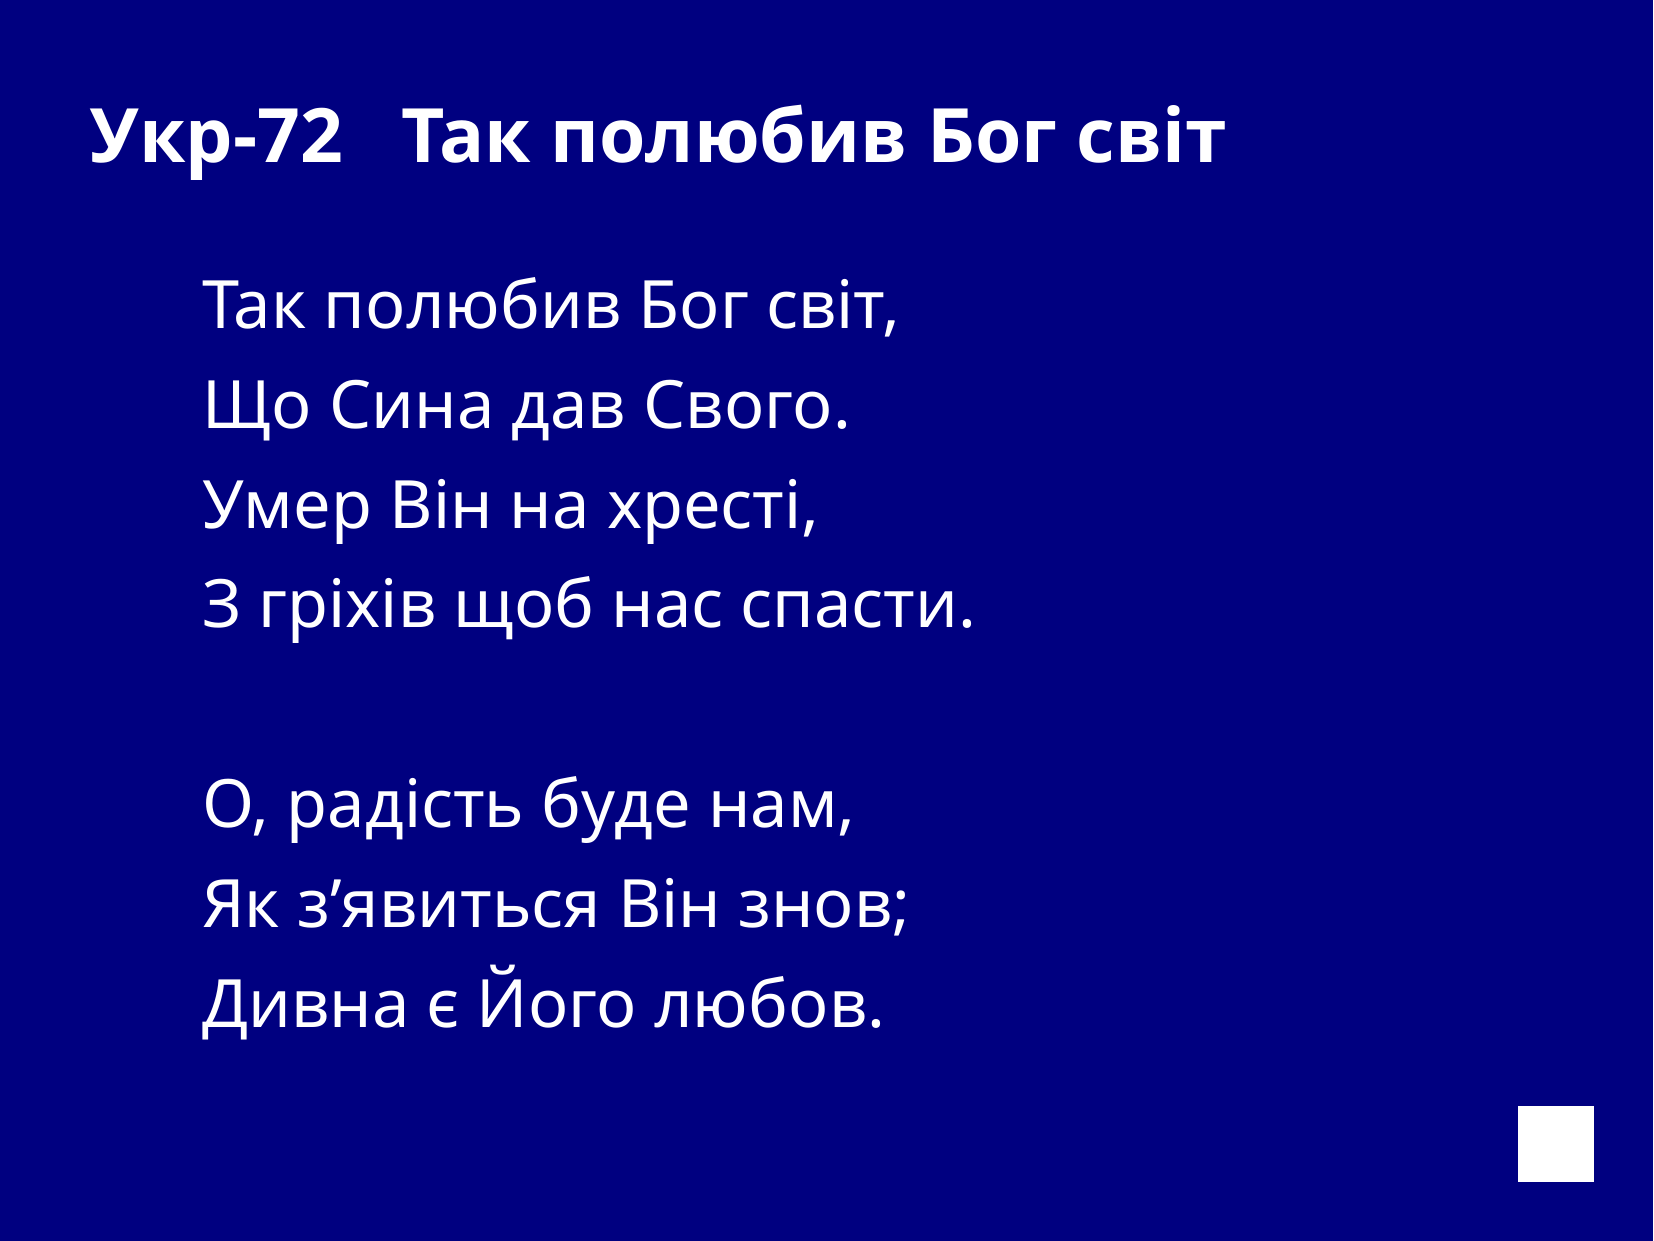

Укр-72 Так полюбив Бог світ
	Так полюбив Бог світ,
	Що Сина дав Свого.
	Умер Він на хресті,
	З гріхів щоб нас спасти.
	О, радість буде нам,
	Як з’явиться Він знов;
	Дивна є Його любов.